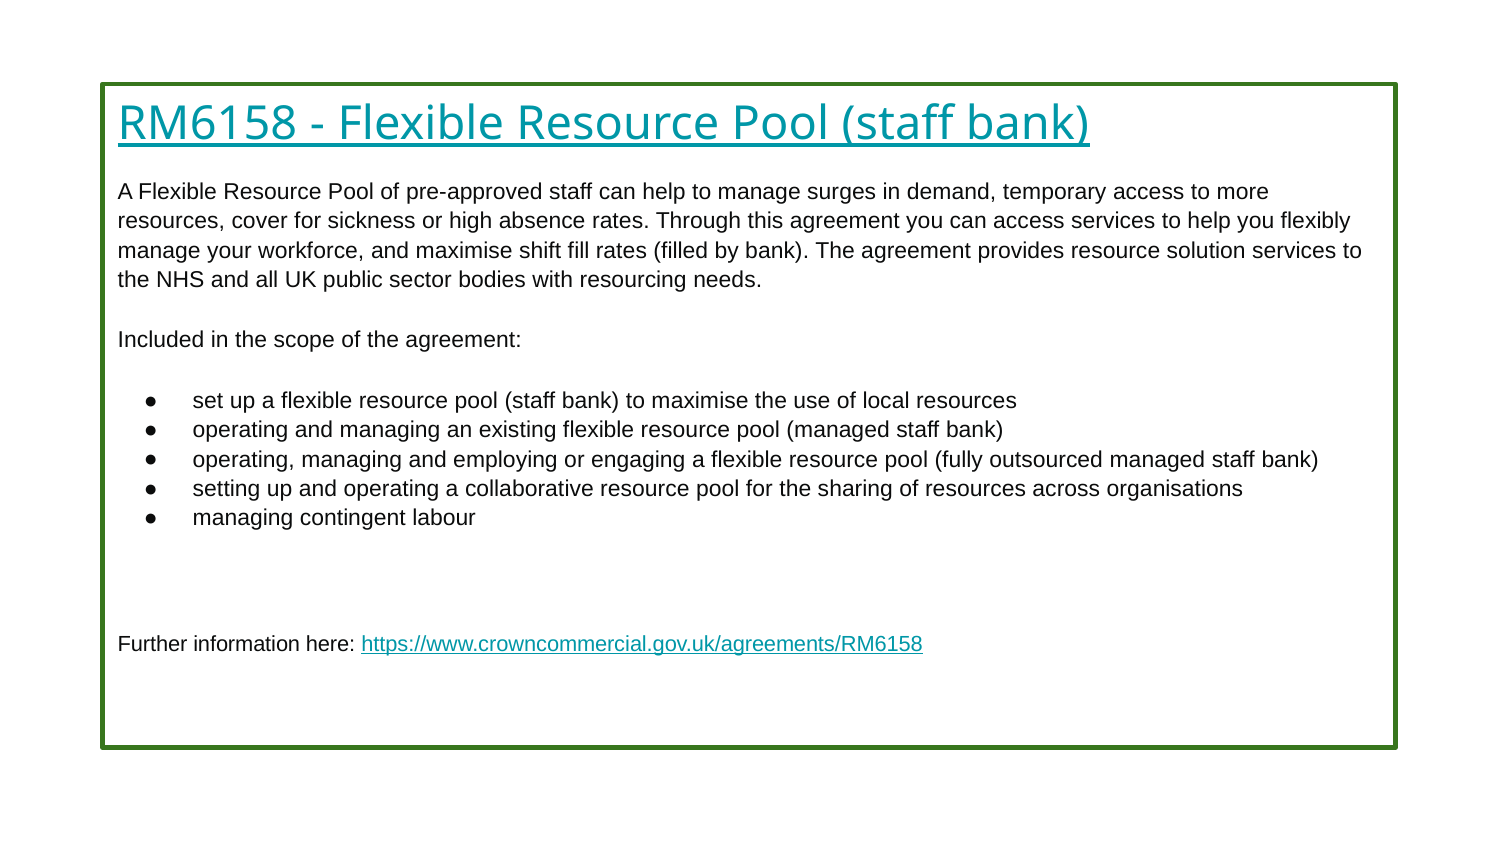

# RM6158 - Flexible Resource Pool (staff bank)
A Flexible Resource Pool of pre-approved staff can help to manage surges in demand, temporary access to more resources, cover for sickness or high absence rates. Through this agreement you can access services to help you flexibly manage your workforce, and maximise shift fill rates (filled by bank). The agreement provides resource solution services to the NHS and all UK public sector bodies with resourcing needs.
Included in the scope of the agreement:
set up a flexible resource pool (staff bank) to maximise the use of local resources
operating and managing an existing flexible resource pool (managed staff bank)
operating, managing and employing or engaging a flexible resource pool (fully outsourced managed staff bank)
setting up and operating a collaborative resource pool for the sharing of resources across organisations
managing contingent labour
Further information here: https://www.crowncommercial.gov.uk/agreements/RM6158